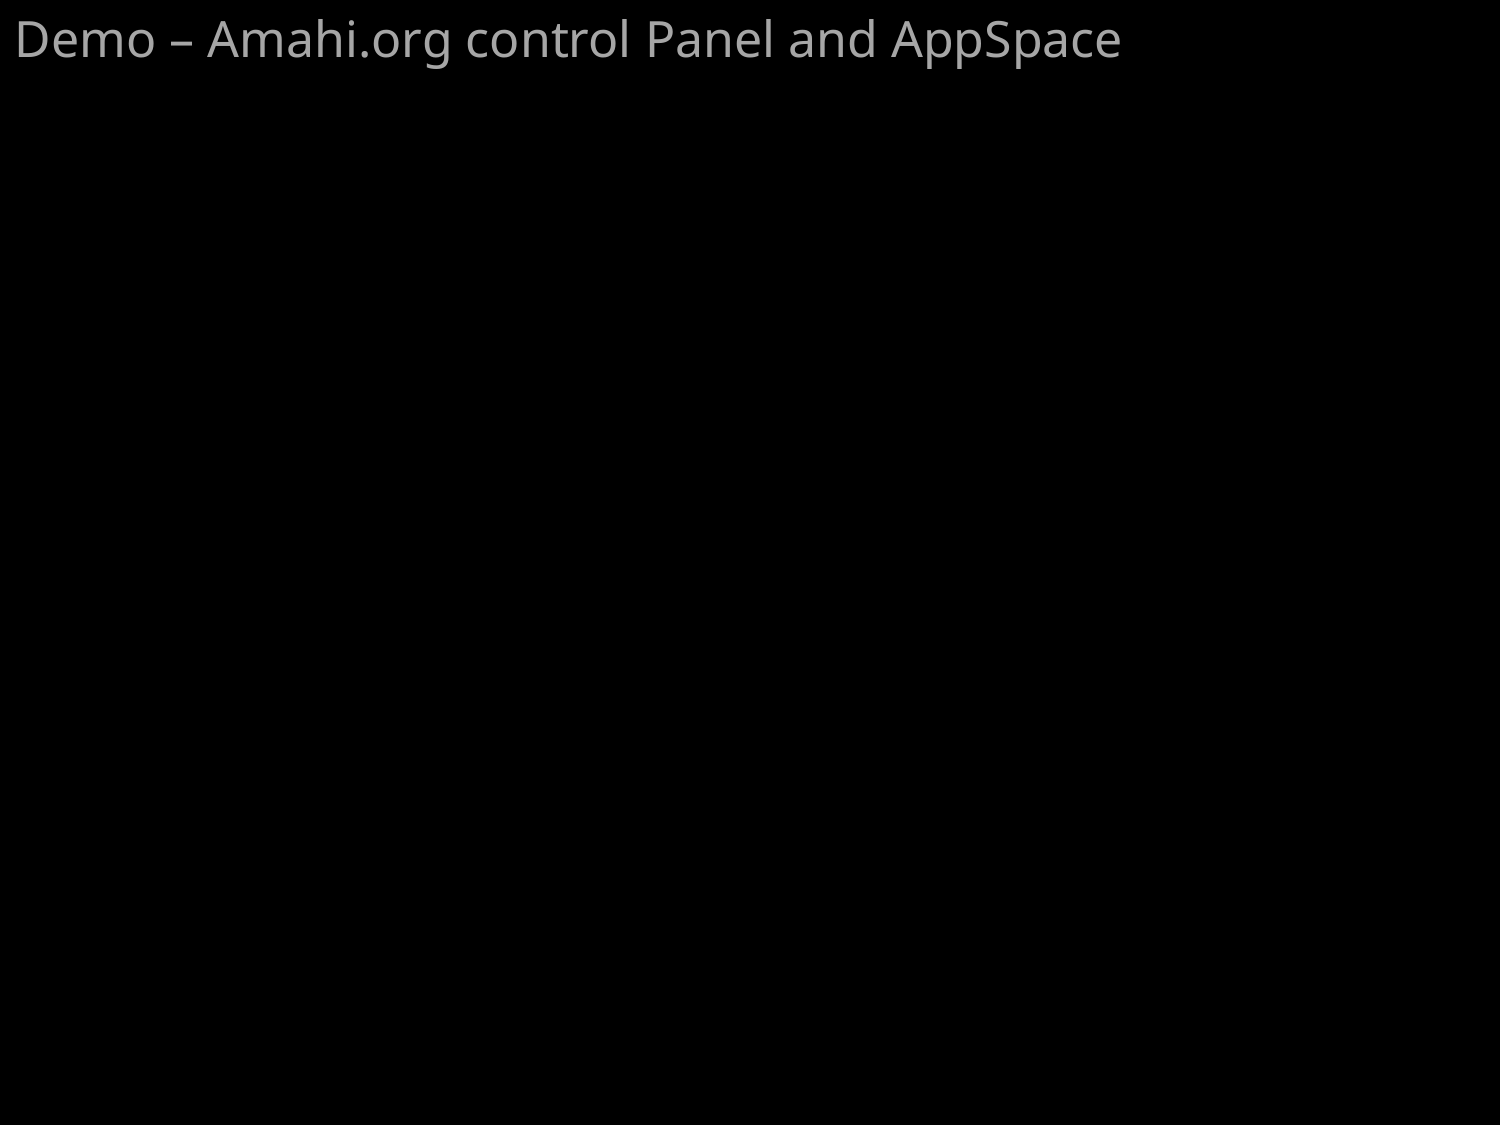

Demo – Amahi.org control Panel and AppSpace
# Demo – Amahi.org and AppSpace